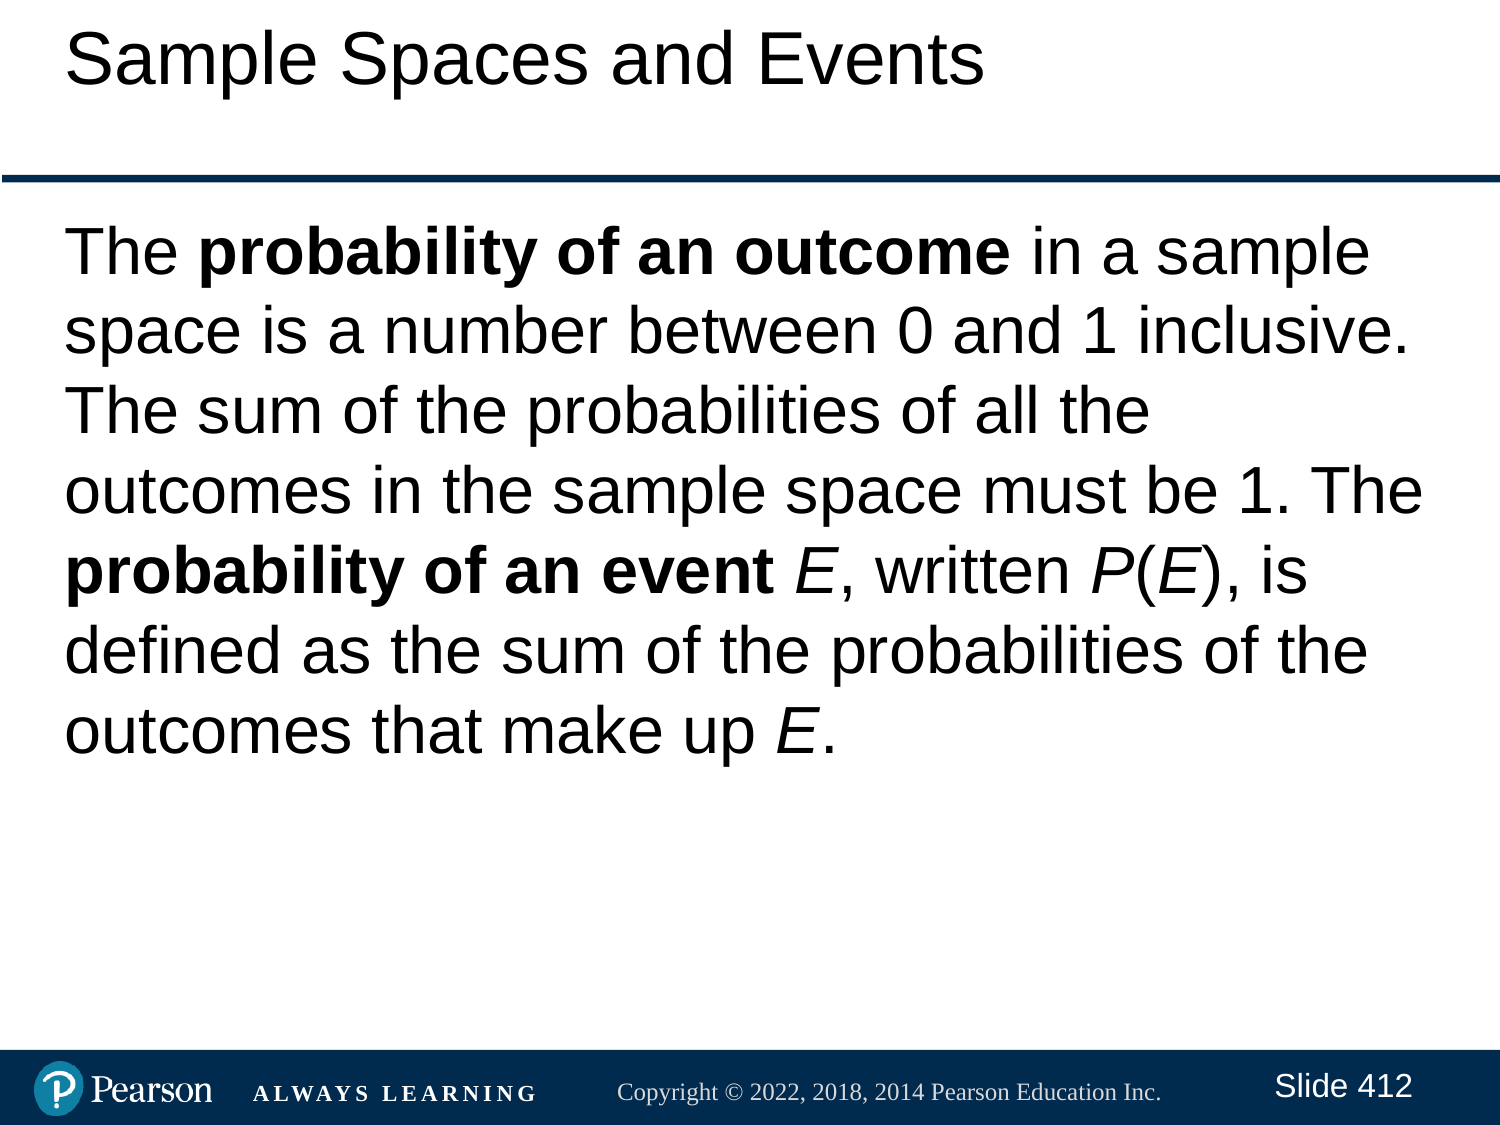

# Sample Spaces and Events
The probability of an outcome in a sample space is a number between 0 and 1 inclusive. The sum of the probabilities of all the outcomes in the sample space must be 1. The probability of an event E, written P(E), is defined as the sum of the probabilities of the outcomes that make up E.